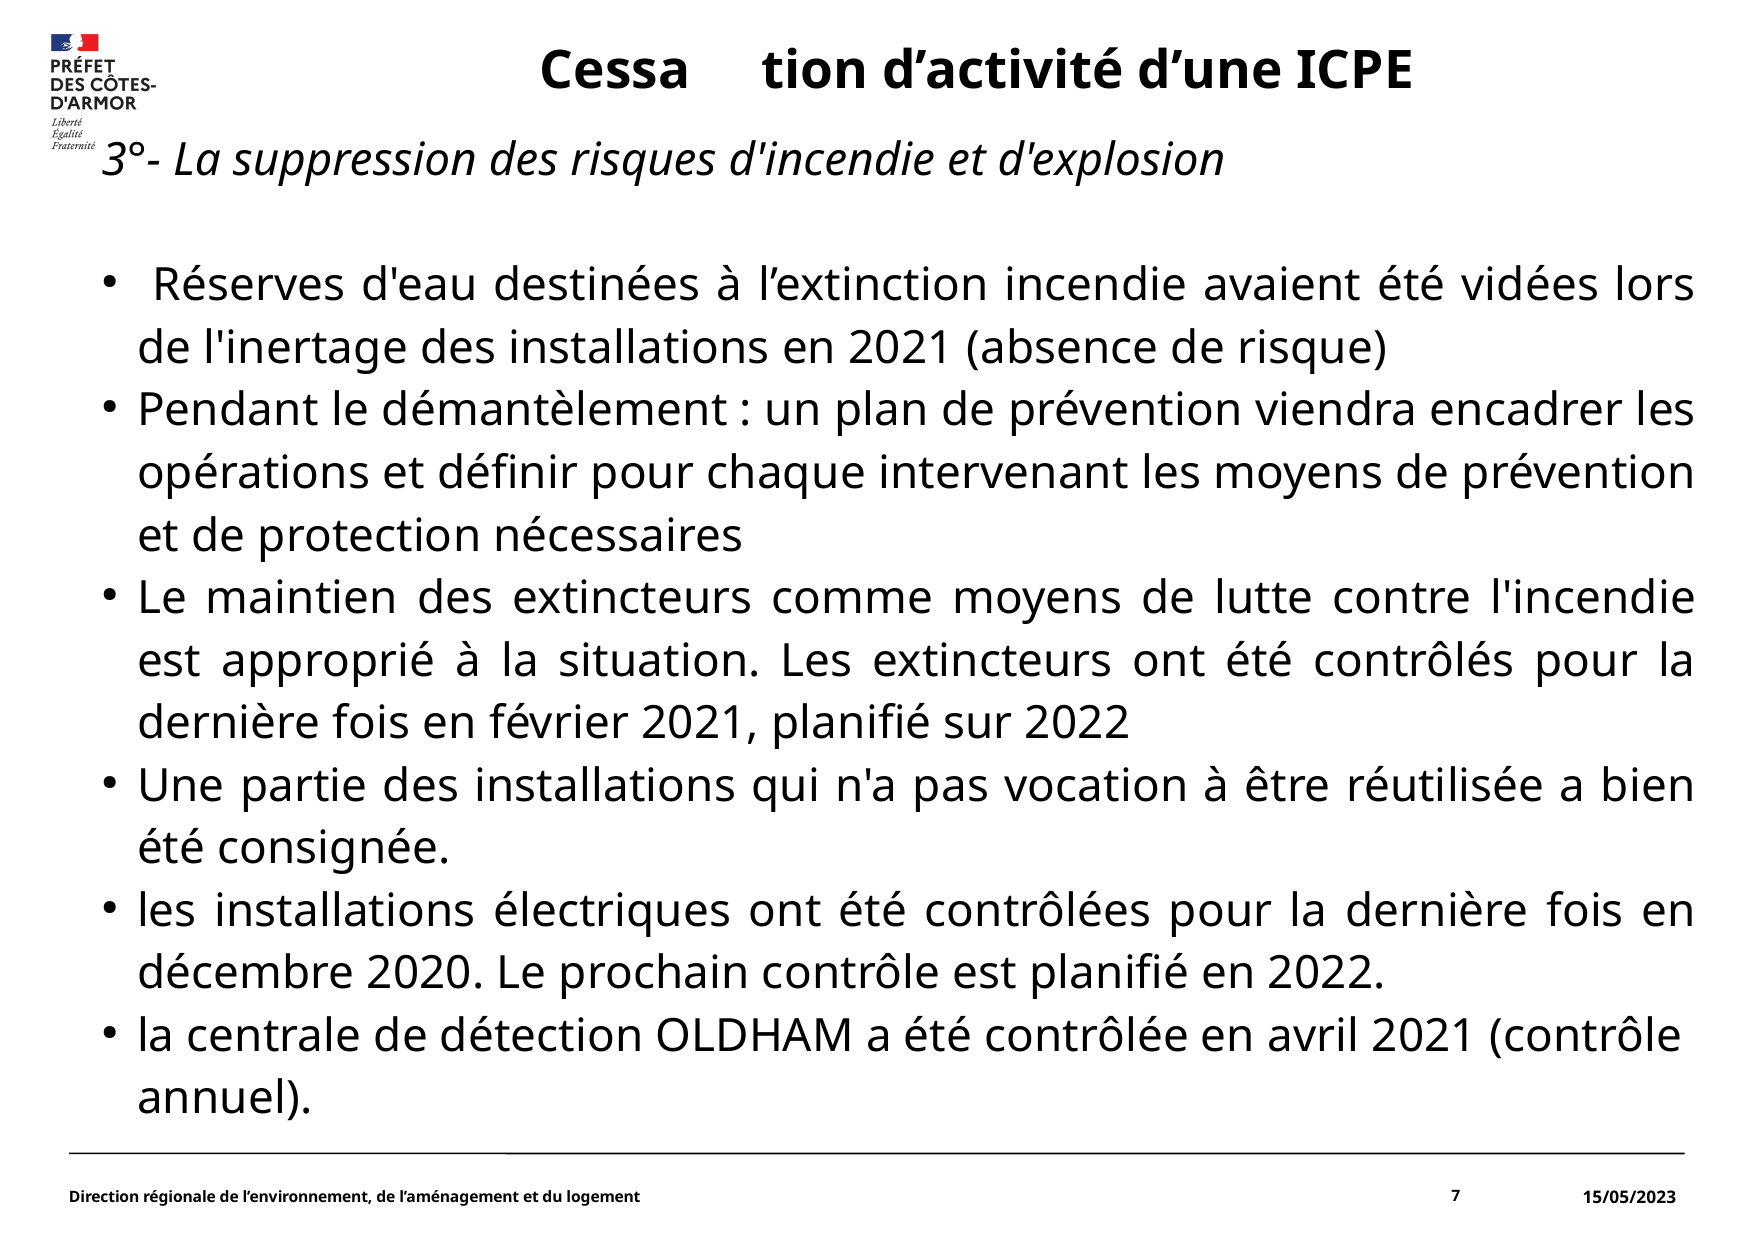

# Cessa	tion d’activité d’une ICPE
3°- La suppression des risques d'incendie et d'explosion
 Réserves d'eau destinées à l’extinction incendie avaient été vidées lors de l'inertage des installations en 2021 (absence de risque)
Pendant le démantèlement : un plan de prévention viendra encadrer les opérations et définir pour chaque intervenant les moyens de prévention et de protection nécessaires
Le maintien des extincteurs comme moyens de lutte contre l'incendie est approprié à la situation. Les extincteurs ont été contrôlés pour la dernière fois en février 2021, planifié sur 2022
Une partie des installations qui n'a pas vocation à être réutilisée a bien été consignée.
les installations électriques ont été contrôlées pour la dernière fois en décembre 2020. Le prochain contrôle est planifié en 2022.
la centrale de détection OLDHAM a été contrôlée en avril 2021 (contrôle annuel).
Direction régionale de l’environnement, de l’aménagement et du logement de Bretagne
7